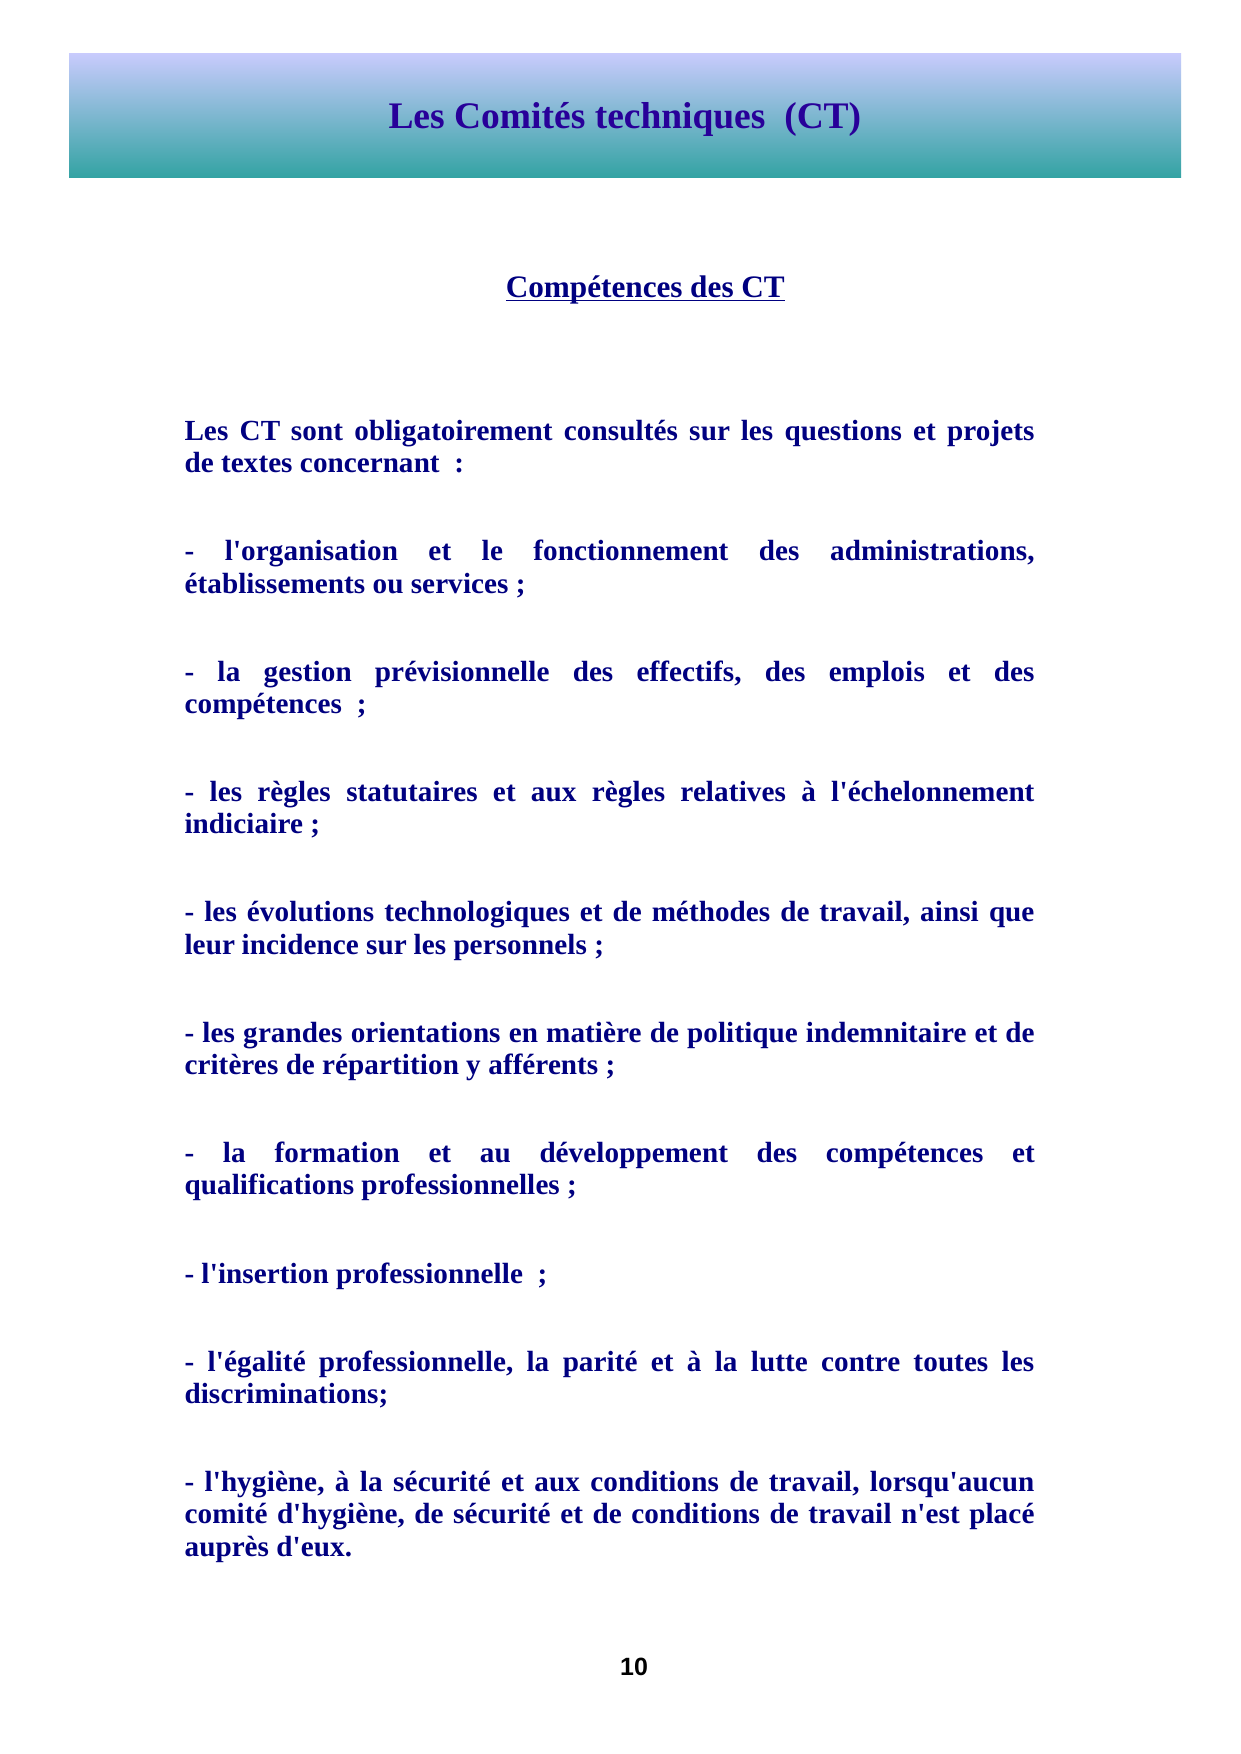

Les Comités techniques (CT)
# Compétences des CT
Les CT sont obligatoirement consultés sur les questions et projets de textes concernant  :
- l'organisation et le fonctionnement des administrations, établissements ou services ;
- la gestion prévisionnelle des effectifs, des emplois et des compétences  ;
- les règles statutaires et aux règles relatives à l'échelonnement indiciaire ;
- les évolutions technologiques et de méthodes de travail, ainsi que leur incidence sur les personnels ;
- les grandes orientations en matière de politique indemnitaire et de critères de répartition y afférents ;
- la formation et au développement des compétences et qualifications professionnelles ;
- l'insertion professionnelle  ;
- l'égalité professionnelle, la parité et à la lutte contre toutes les discriminations;
- l'hygiène, à la sécurité et aux conditions de travail, lorsqu'aucun comité d'hygiène, de sécurité et de conditions de travail n'est placé auprès d'eux.
10
10